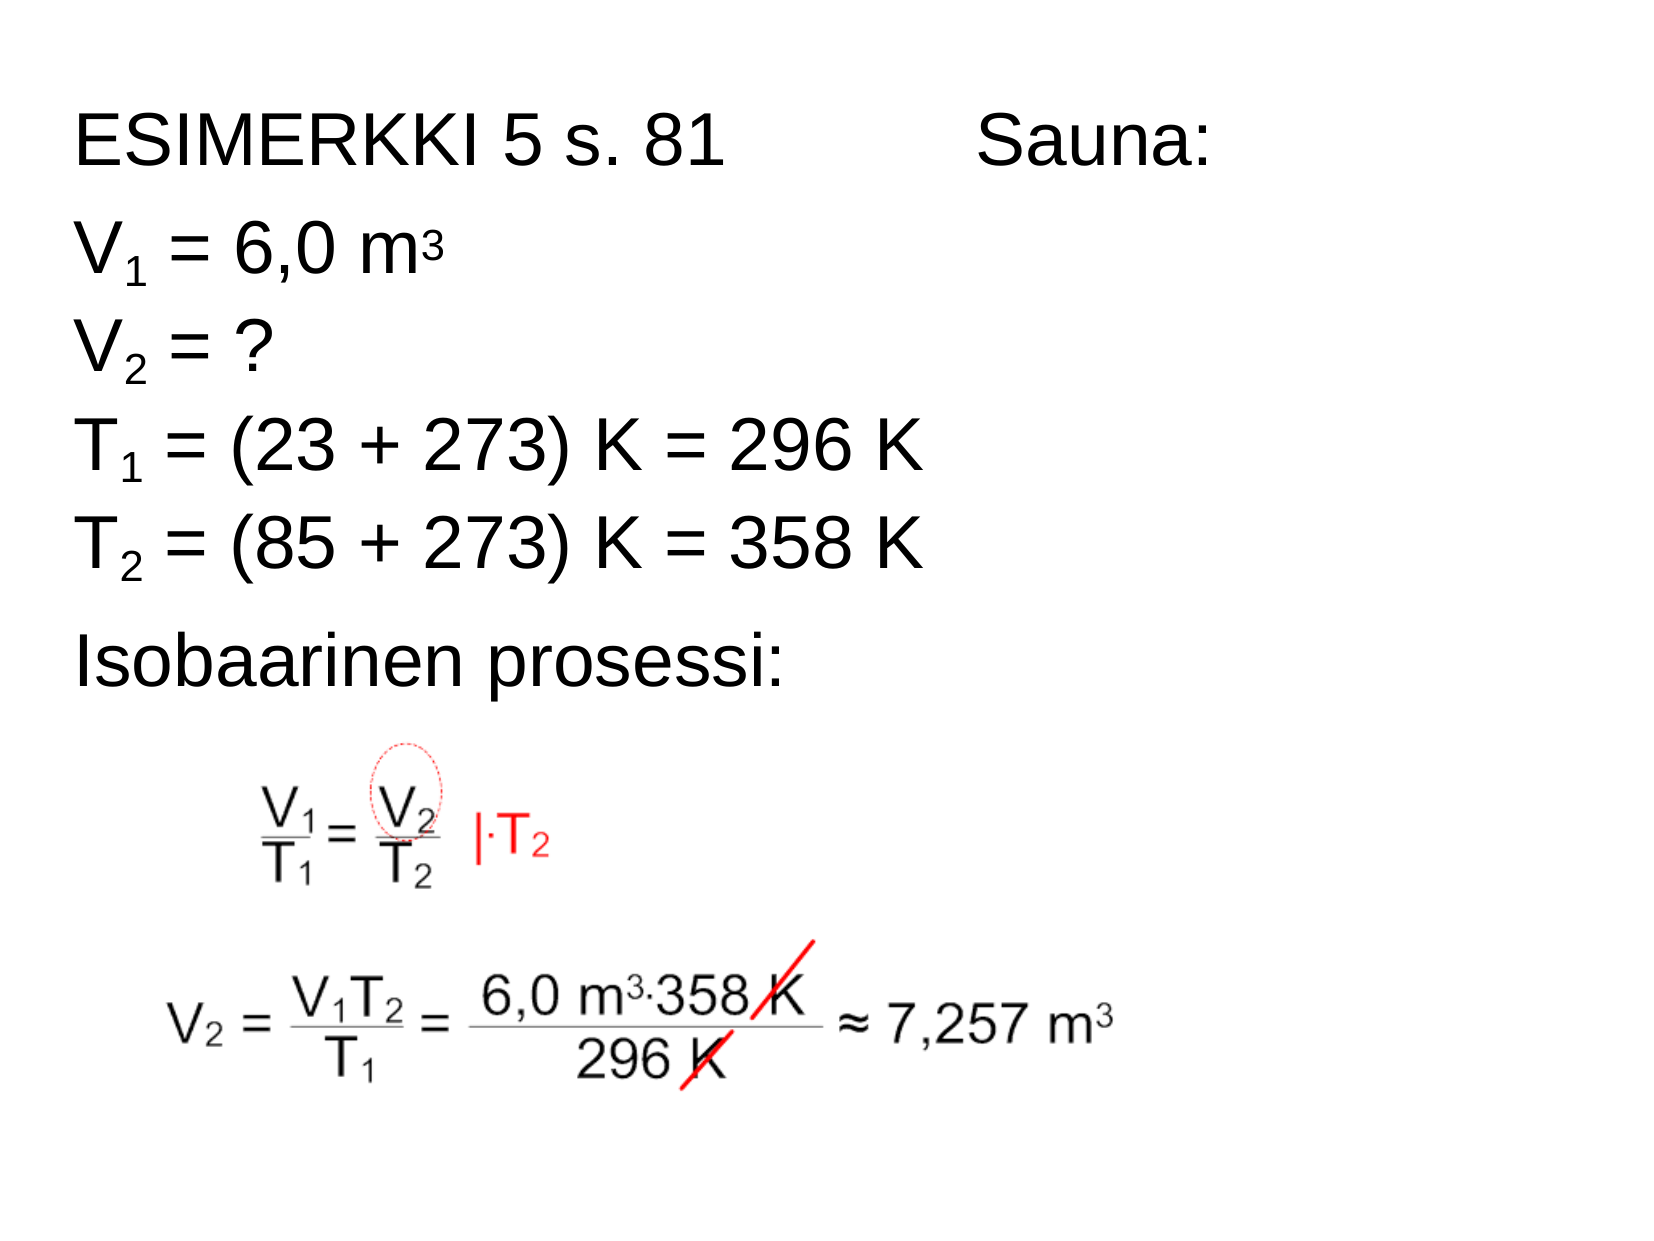

ESIMERKKI 5 s. 81 Sauna:
V1 = 6,0 m3
V2 = ?
T1 = (23 + 273) K = 296 K
T2 = (85 + 273) K = 358 K
Isobaarinen prosessi: